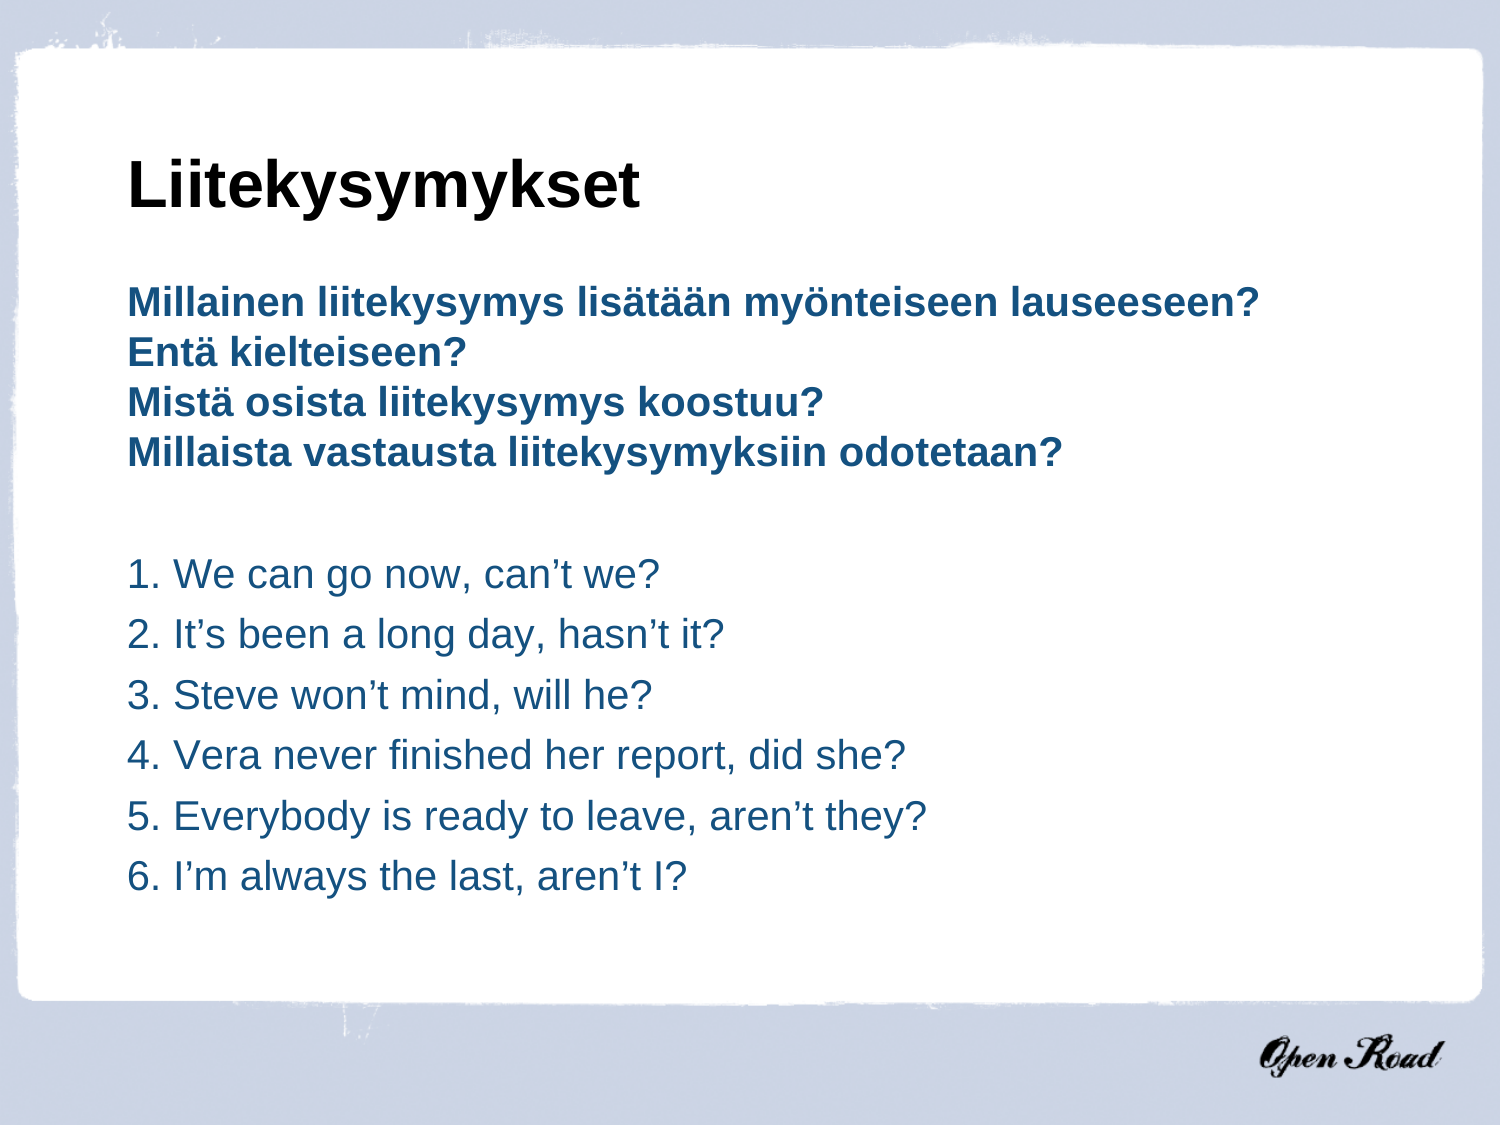

# Liitekysymykset
Millainen liitekysymys lisätään myönteiseen lauseeseen?
Entä kielteiseen?
Mistä osista liitekysymys koostuu?
Millaista vastausta liitekysymyksiin odotetaan?
1. We can go now, can’t we?
2. It’s been a long day, hasn’t it?
3. Steve won’t mind, will he?
4. Vera never finished her report, did she?
5. Everybody is ready to leave, aren’t they?
6. I’m always the last, aren’t I?
3